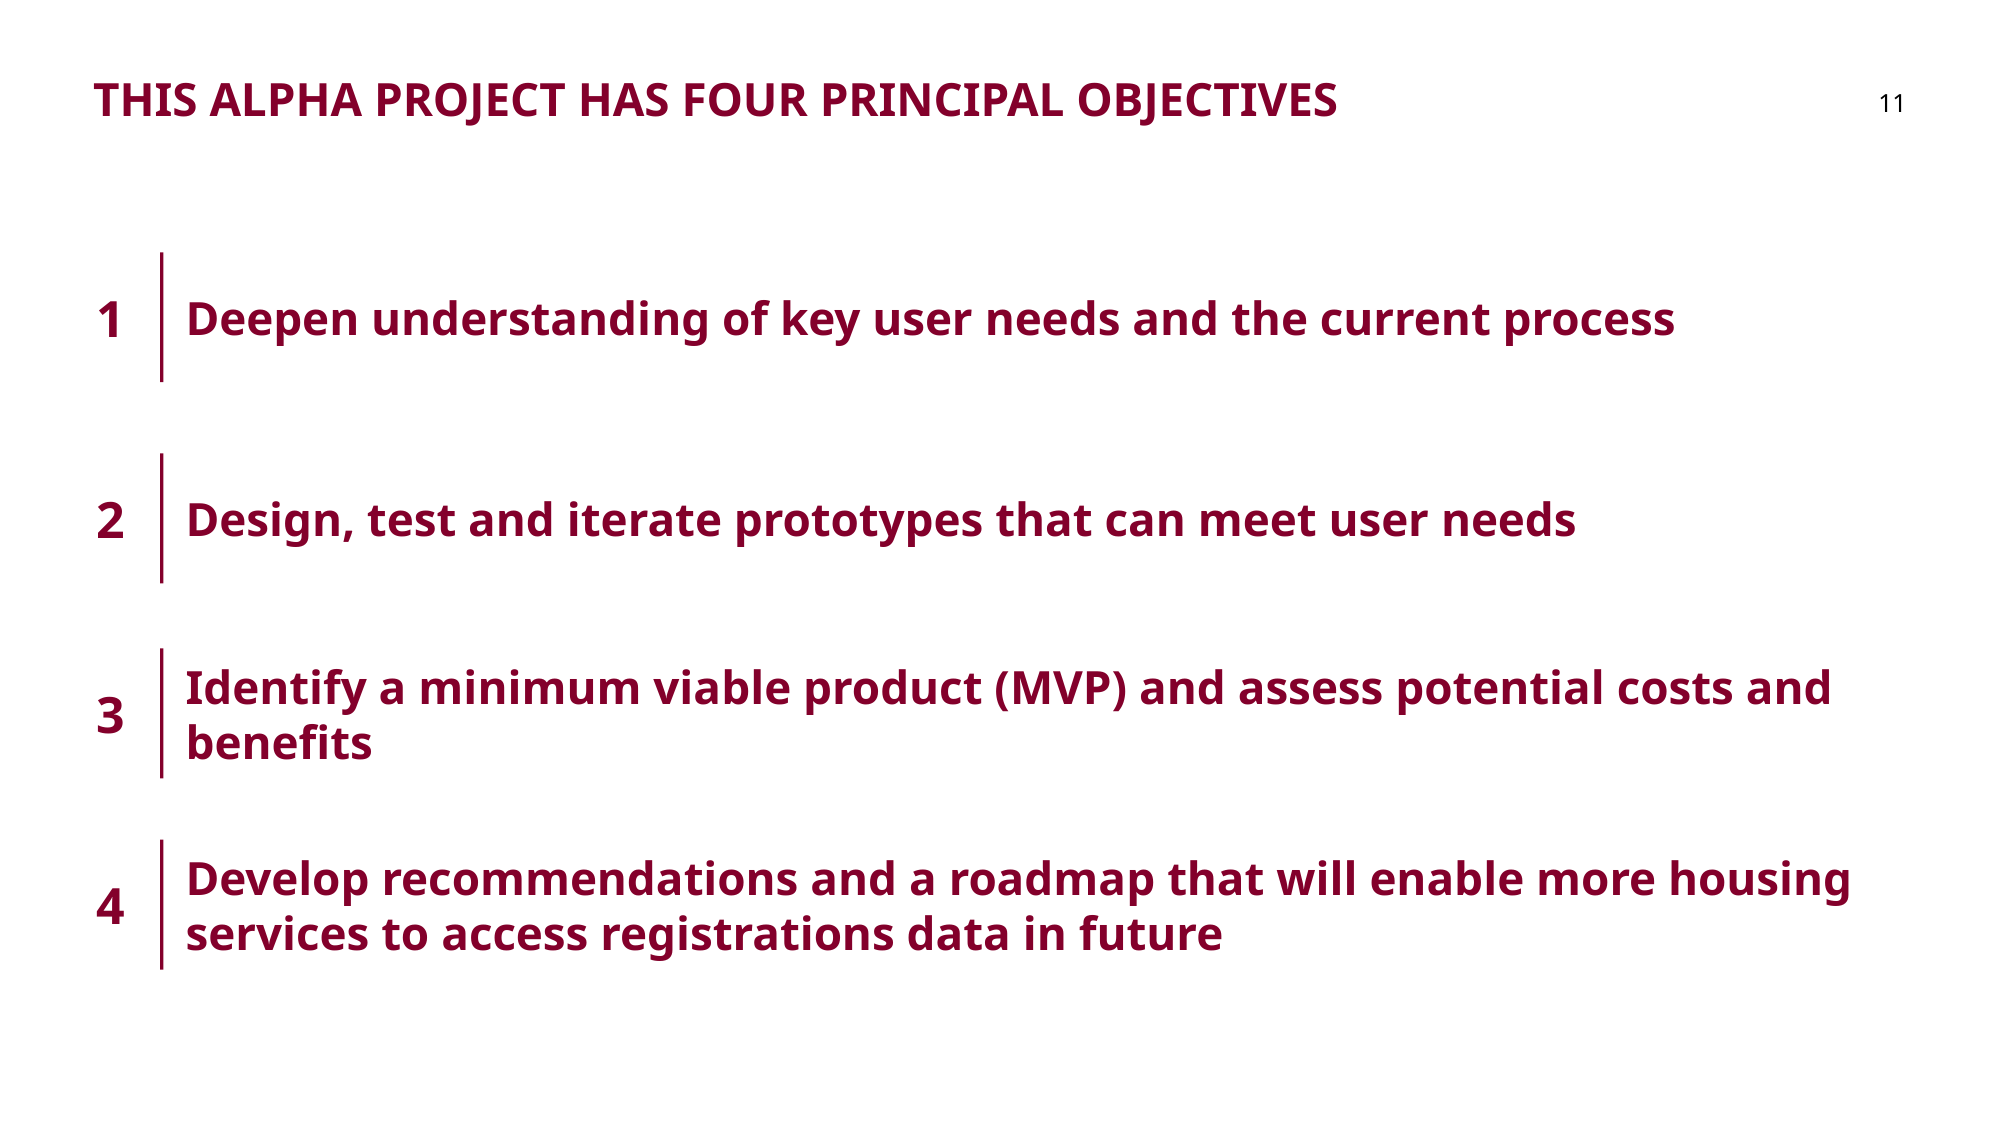

# THIS ALPHA PROJECT HAS FOUR PRINCIPAL OBJECTIVES
Deepen understanding of key user needs and the current process
1
Design, test and iterate prototypes that can meet user needs
2
Identify a minimum viable product (MVP) and assess potential costs and benefits
3
Develop recommendations and a roadmap that will enable more housing services to access registrations data in future
4